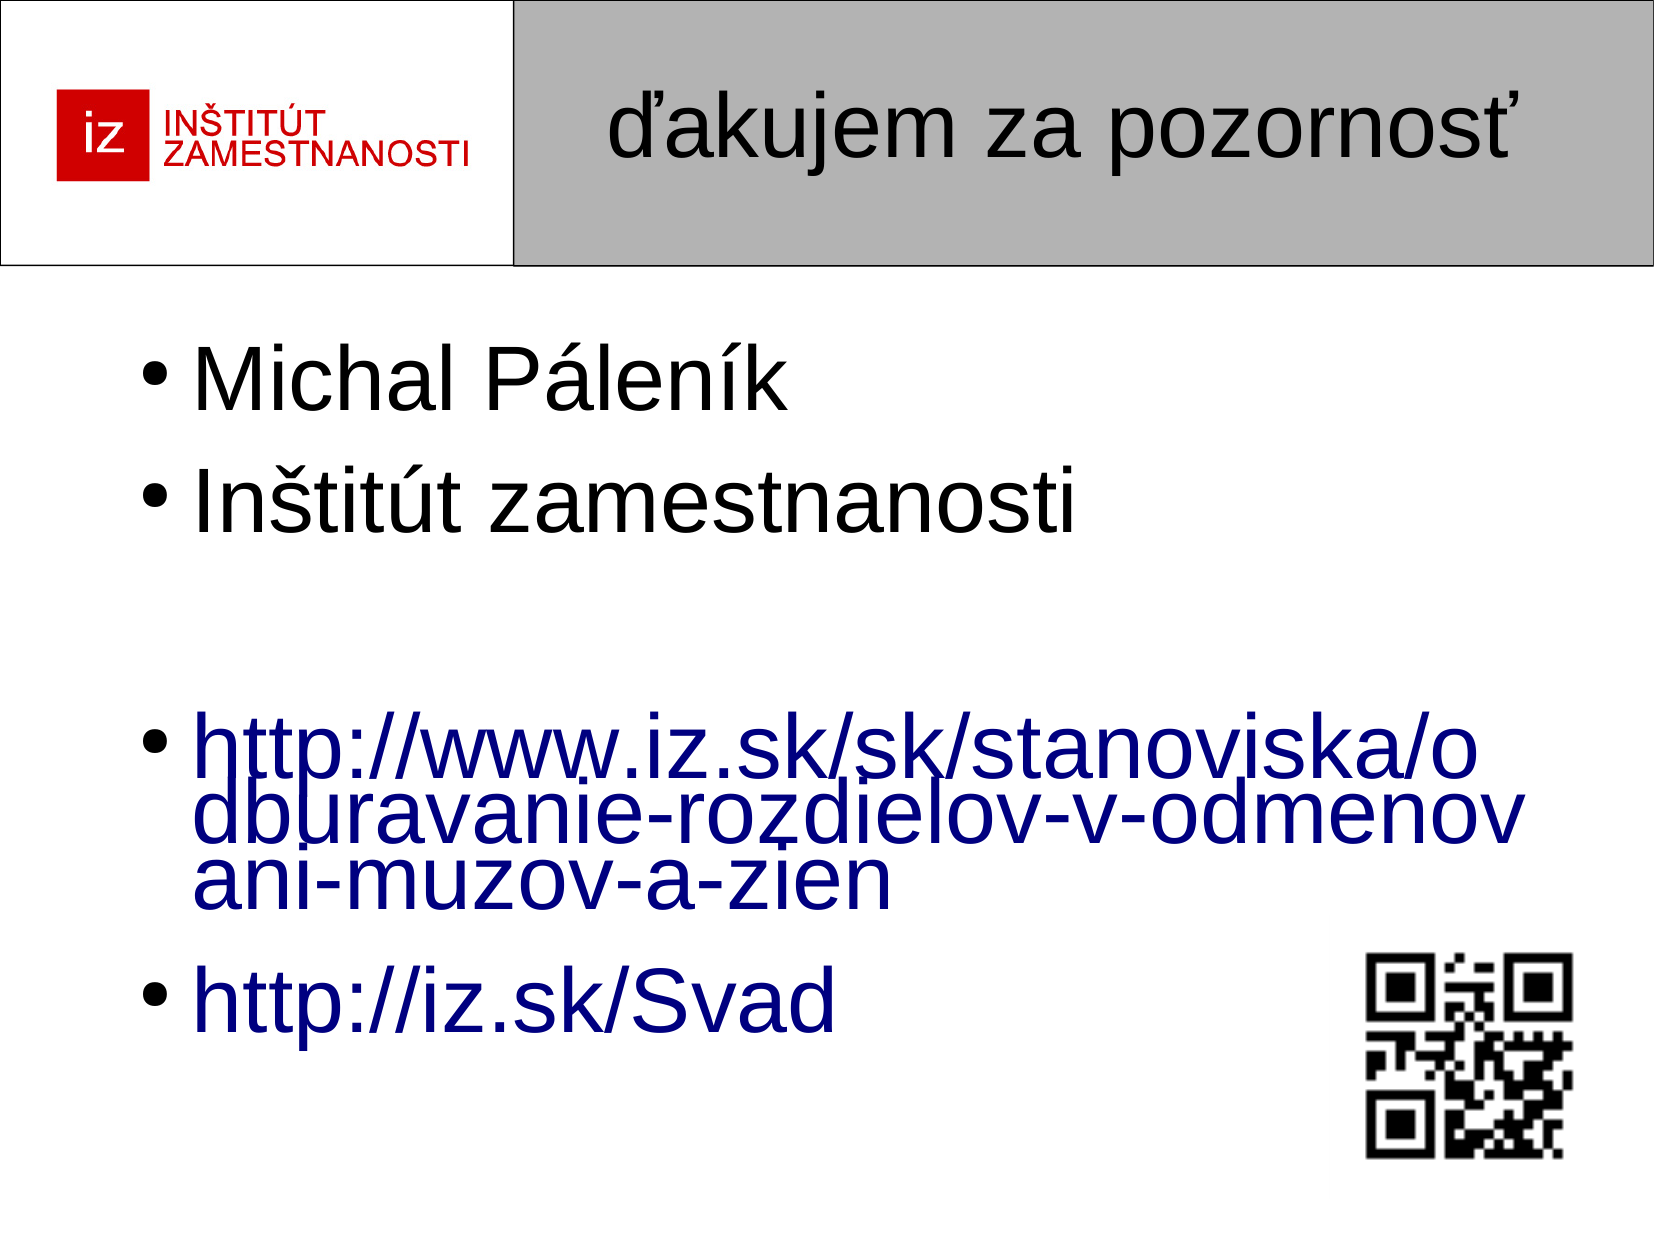

# ďakujem za pozornosť
Michal Páleník
Inštitút zamestnanosti
http://www.iz.sk/sk/stanoviska/odburavanie-rozdielov-v-odmenovani-muzov-a-zien
http://iz.sk/Svad